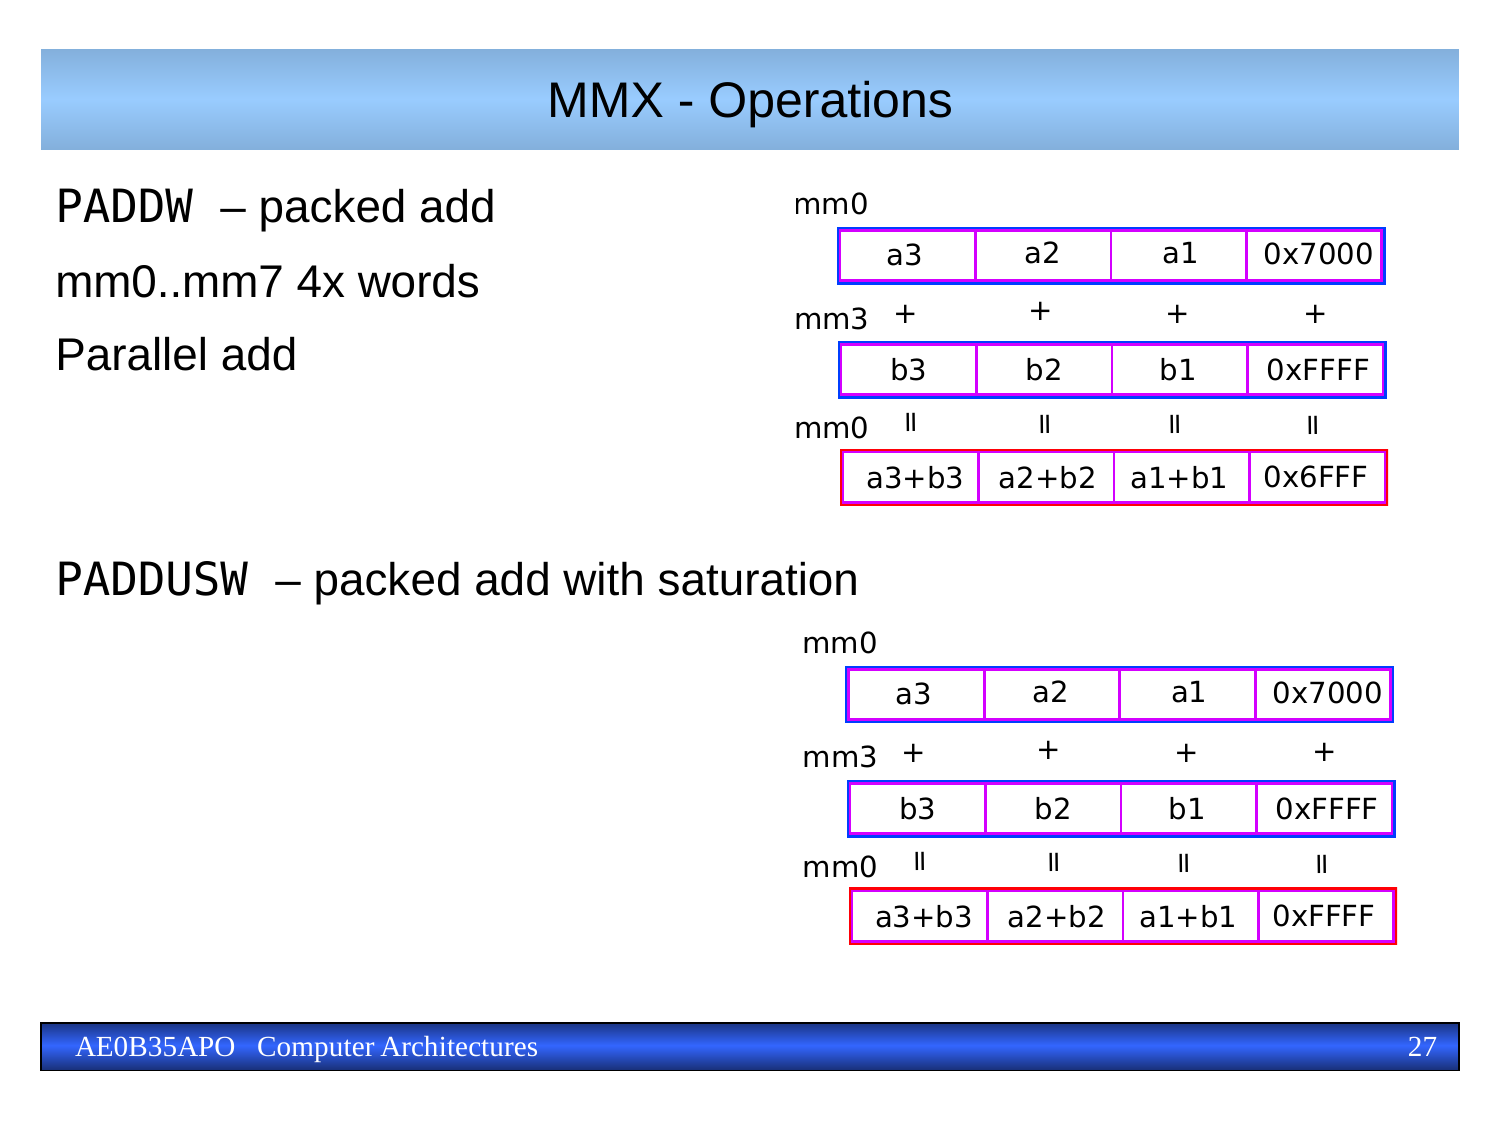

# MMX - Operations
PADDW – packed add
mm0..mm7 4x words
Parallel add
PADDUSW – packed add with saturation
AE0B35APO Computer Architectures
27